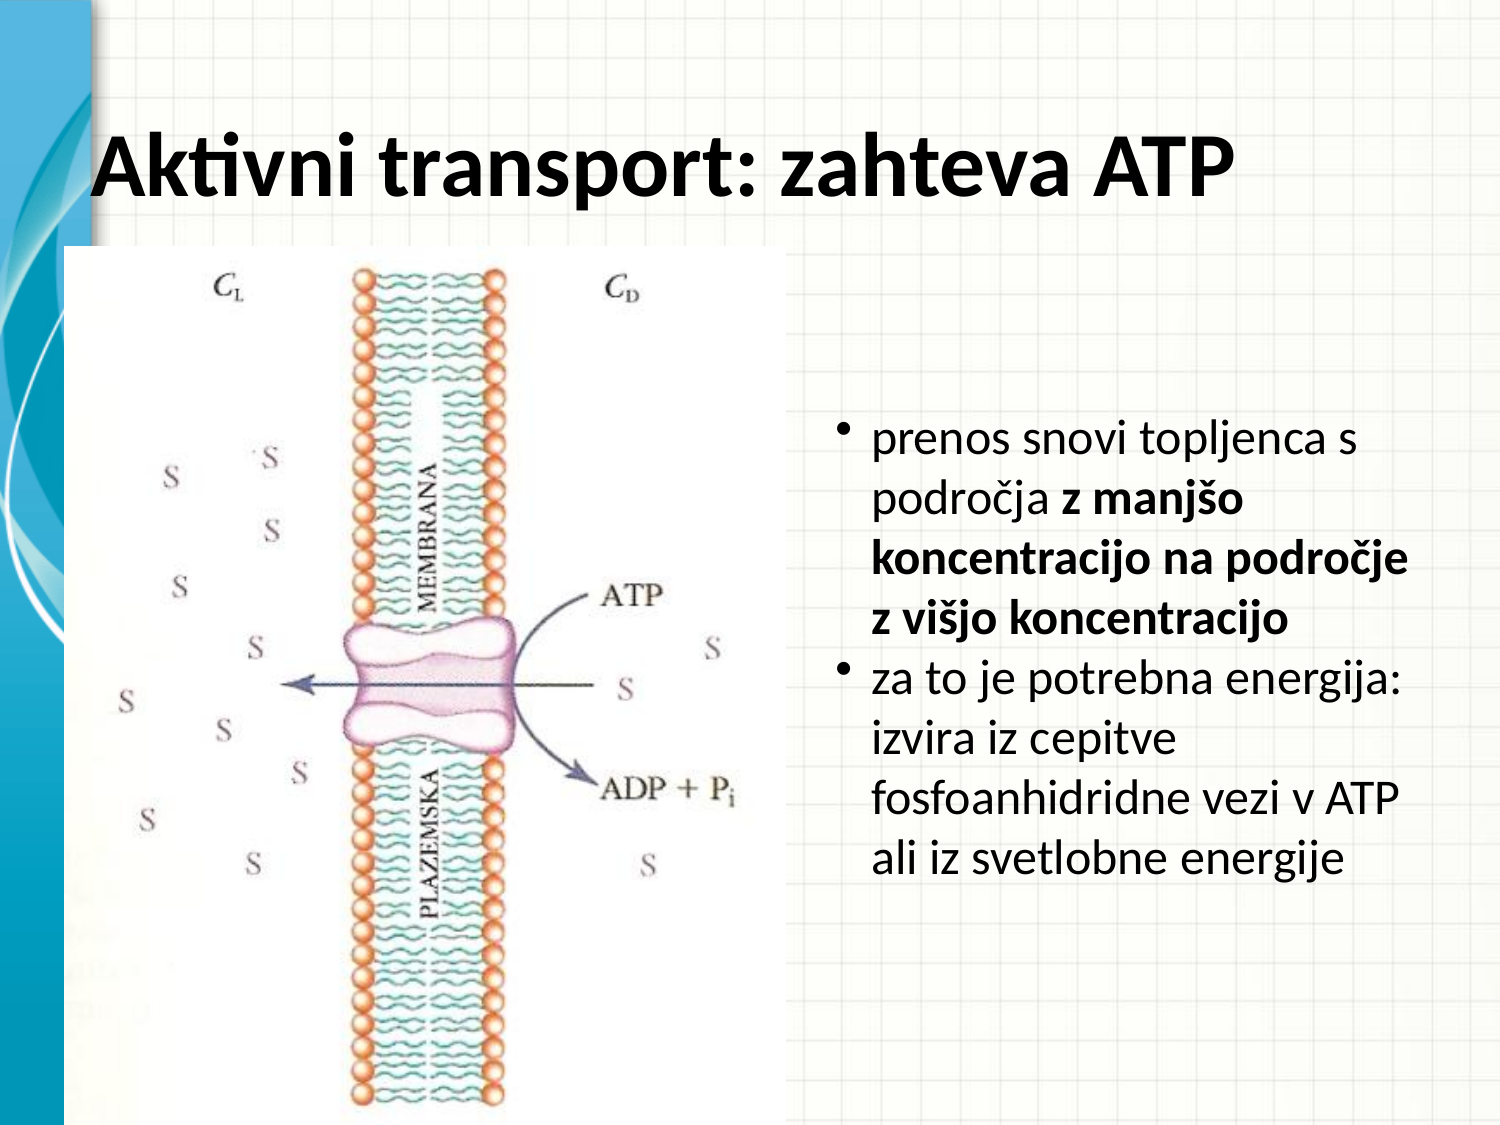

# Aktivni transport: zahteva ATP
prenos snovi topljenca s področja z manjšo koncentracijo na področje z višjo koncentracijo
za to je potrebna energija: izvira iz cepitve fosfoanhidridne vezi v ATP ali iz svetlobne energije